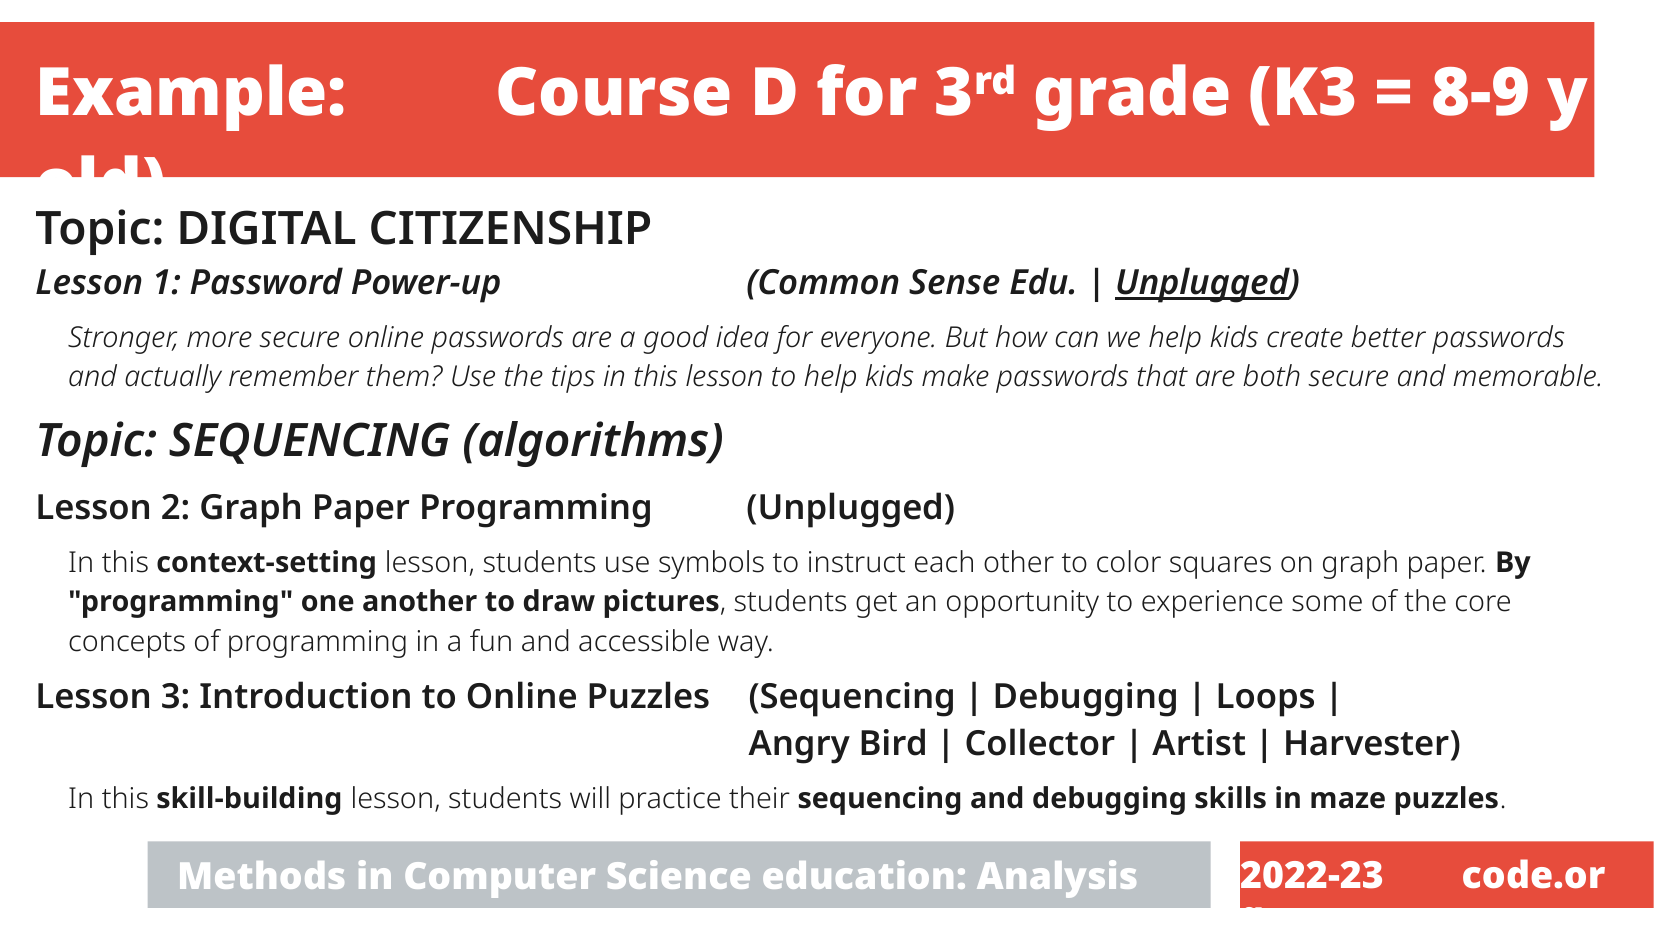

# Example: 	 	 Course D for 3rd grade (K3 = 8-9 y old)
Topic: DIGITAL CITIZENSHIP
Lesson 1: Password Power-up 	(Common Sense Edu. | Unplugged)
Stronger, more secure online passwords are a good idea for everyone. But how can we help kids create better passwords and actually remember them? Use the tips in this lesson to help kids make passwords that are both secure and memorable.
Topic: SEQUENCING (algorithms)
Lesson 2: Graph Paper Programming	(Unplugged)
In this context-setting lesson, students use symbols to instruct each other to color squares on graph paper. By "programming" one another to draw pictures, students get an opportunity to experience some of the core concepts of programming in a fun and accessible way.
Lesson 3: Introduction to Online Puzzles	(Sequencing | Debugging | Loops |
	Angry Bird | Collector | Artist | Harvester)
In this skill-building lesson, students will practice their sequencing and debugging skills in maze puzzles.
Methods in Computer Science education: Analysis
2022-23 code.org